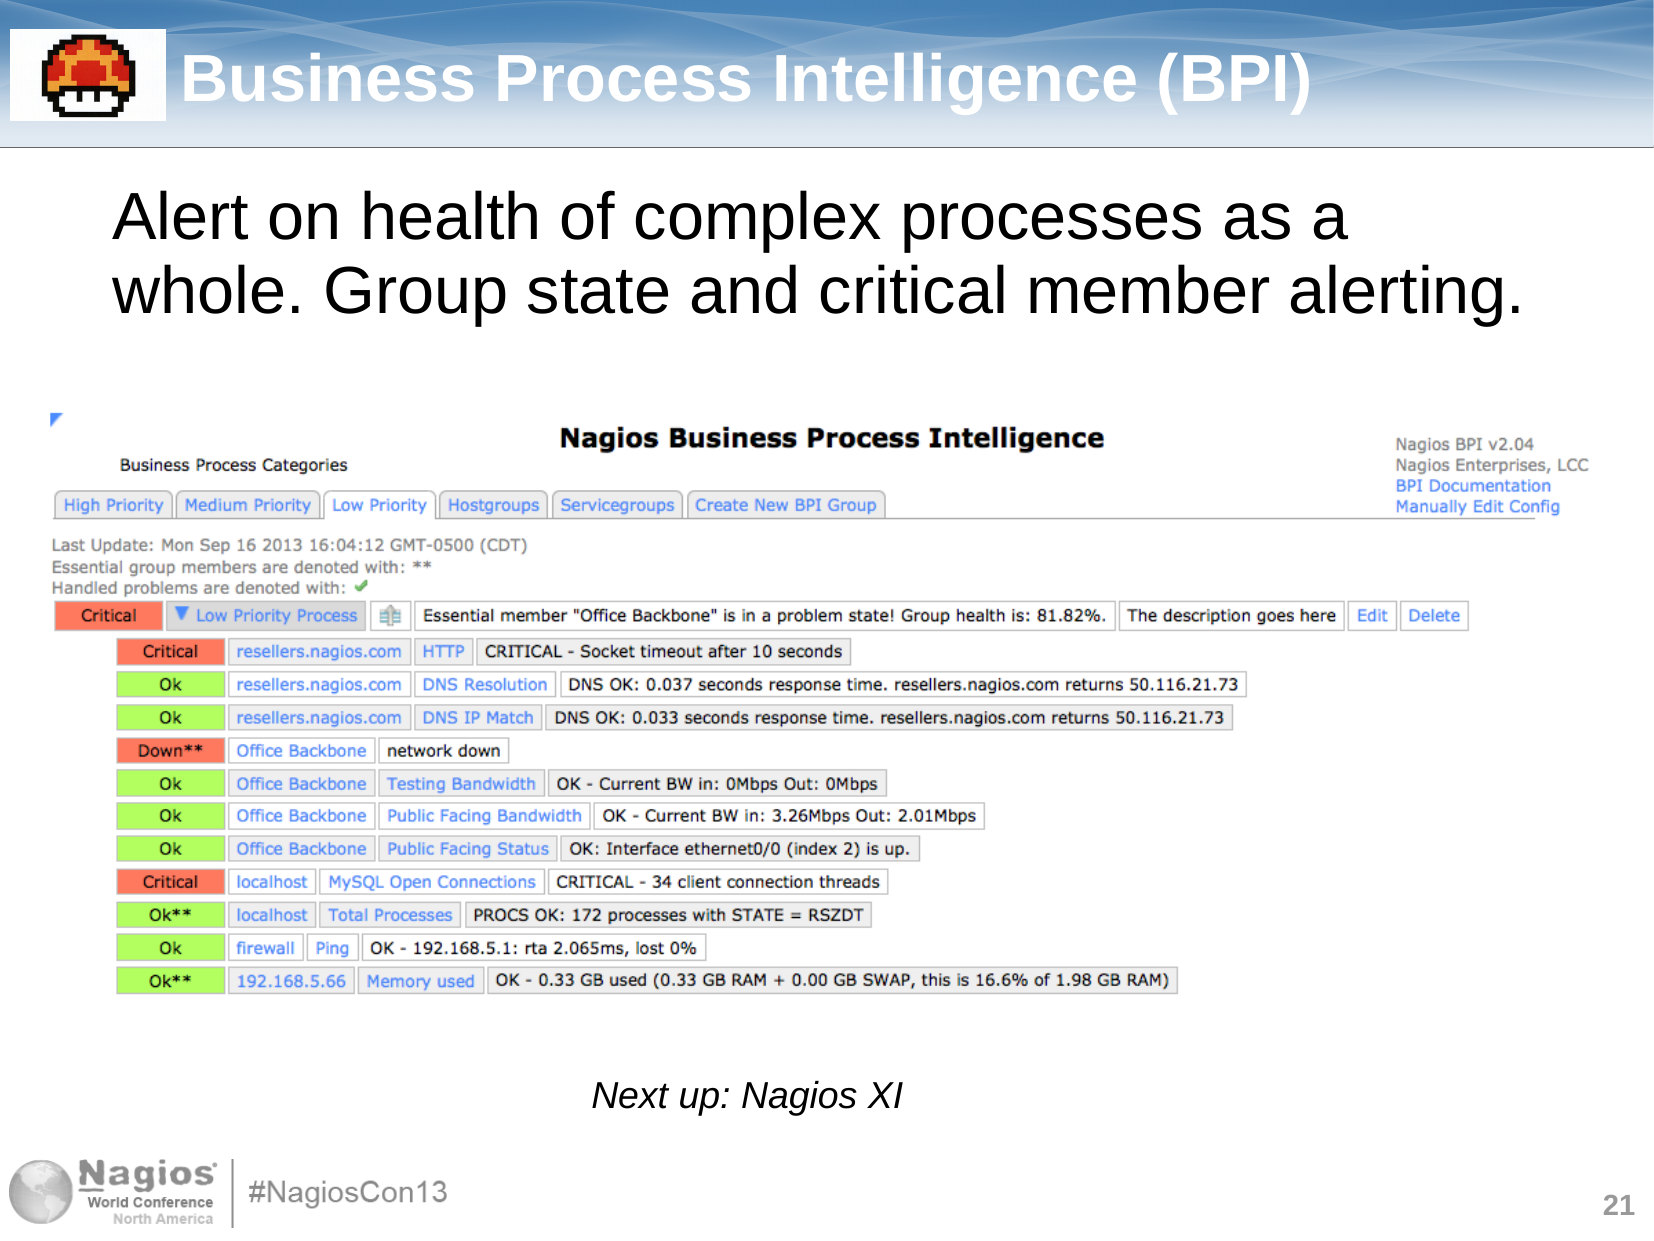

# Business Process Intelligence (BPI)
Alert on health of complex processes as a whole. Group state and critical member alerting.
| Next up: Nagios XI |
| --- |
21